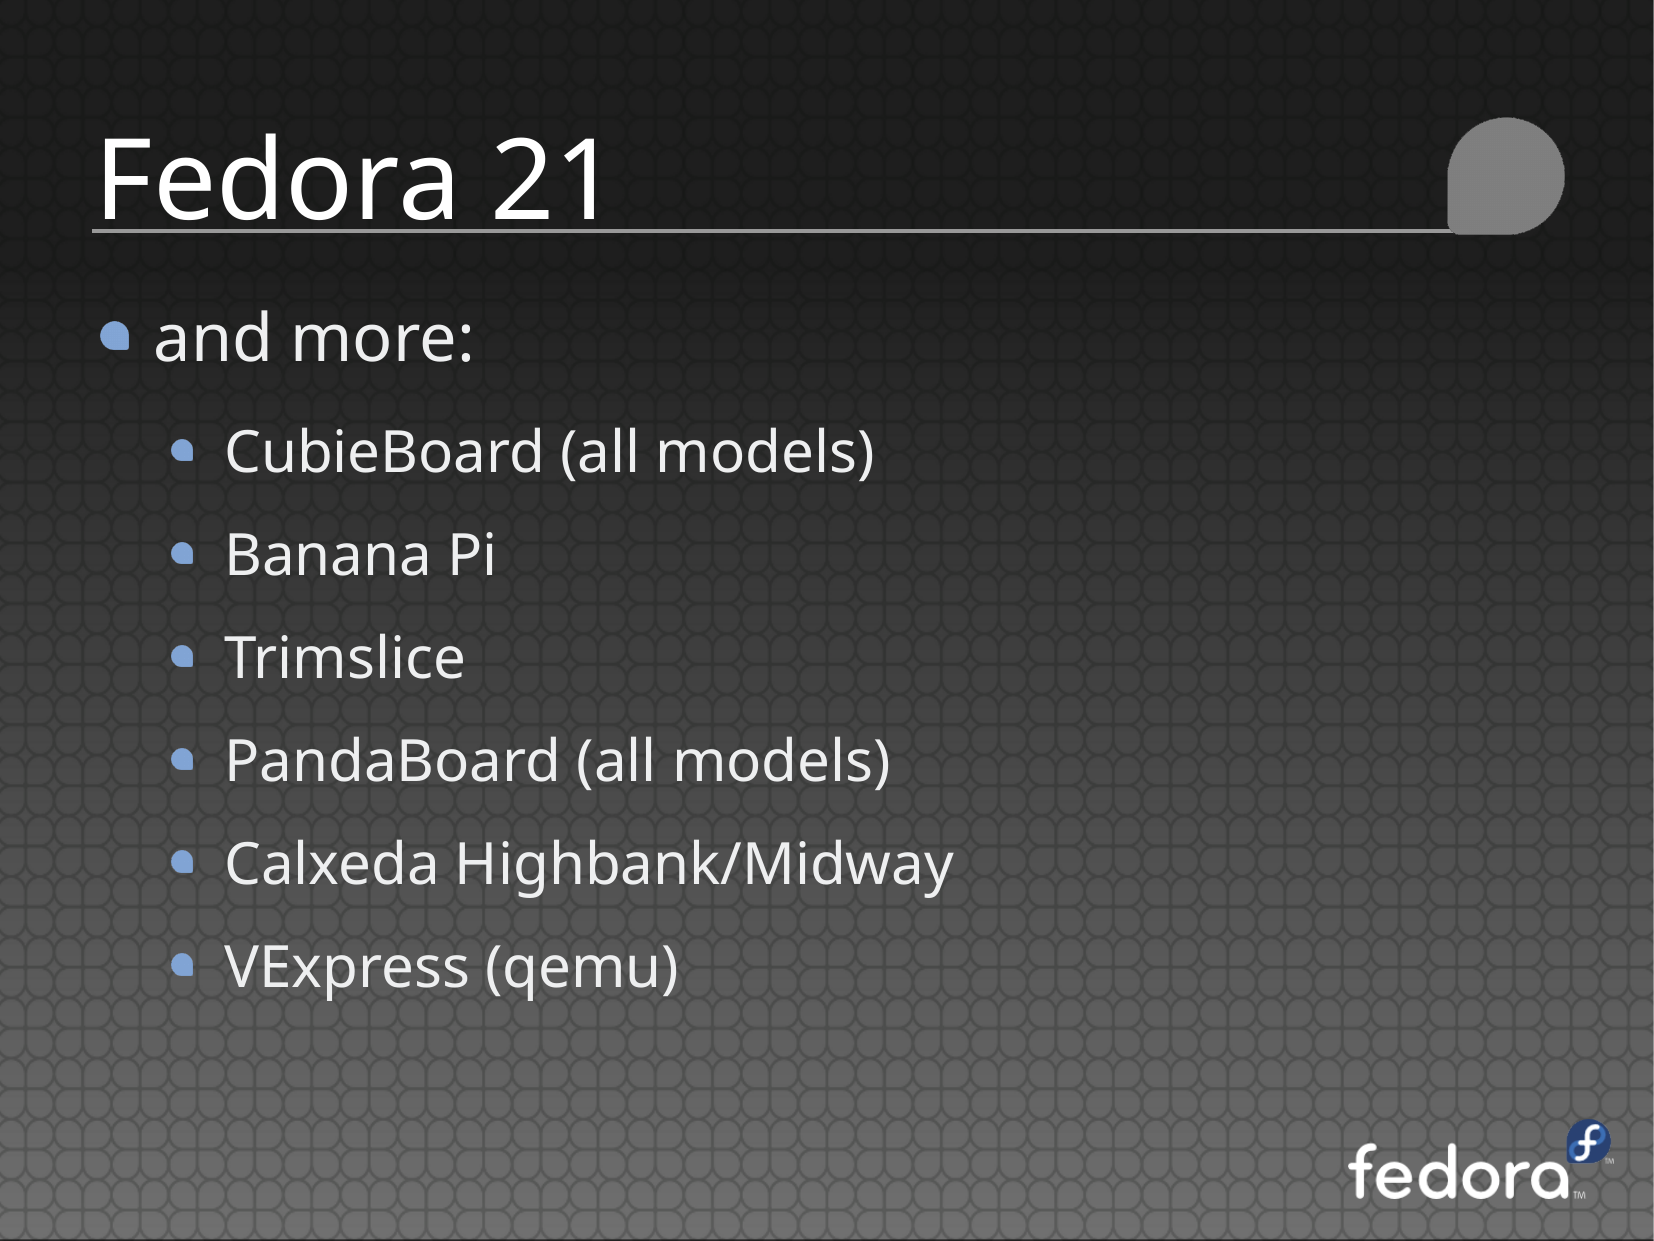

Fedora 21
# and more:
CubieBoard (all models)
Banana Pi
Trimslice
PandaBoard (all models)
Calxeda Highbank/Midway
VExpress (qemu)